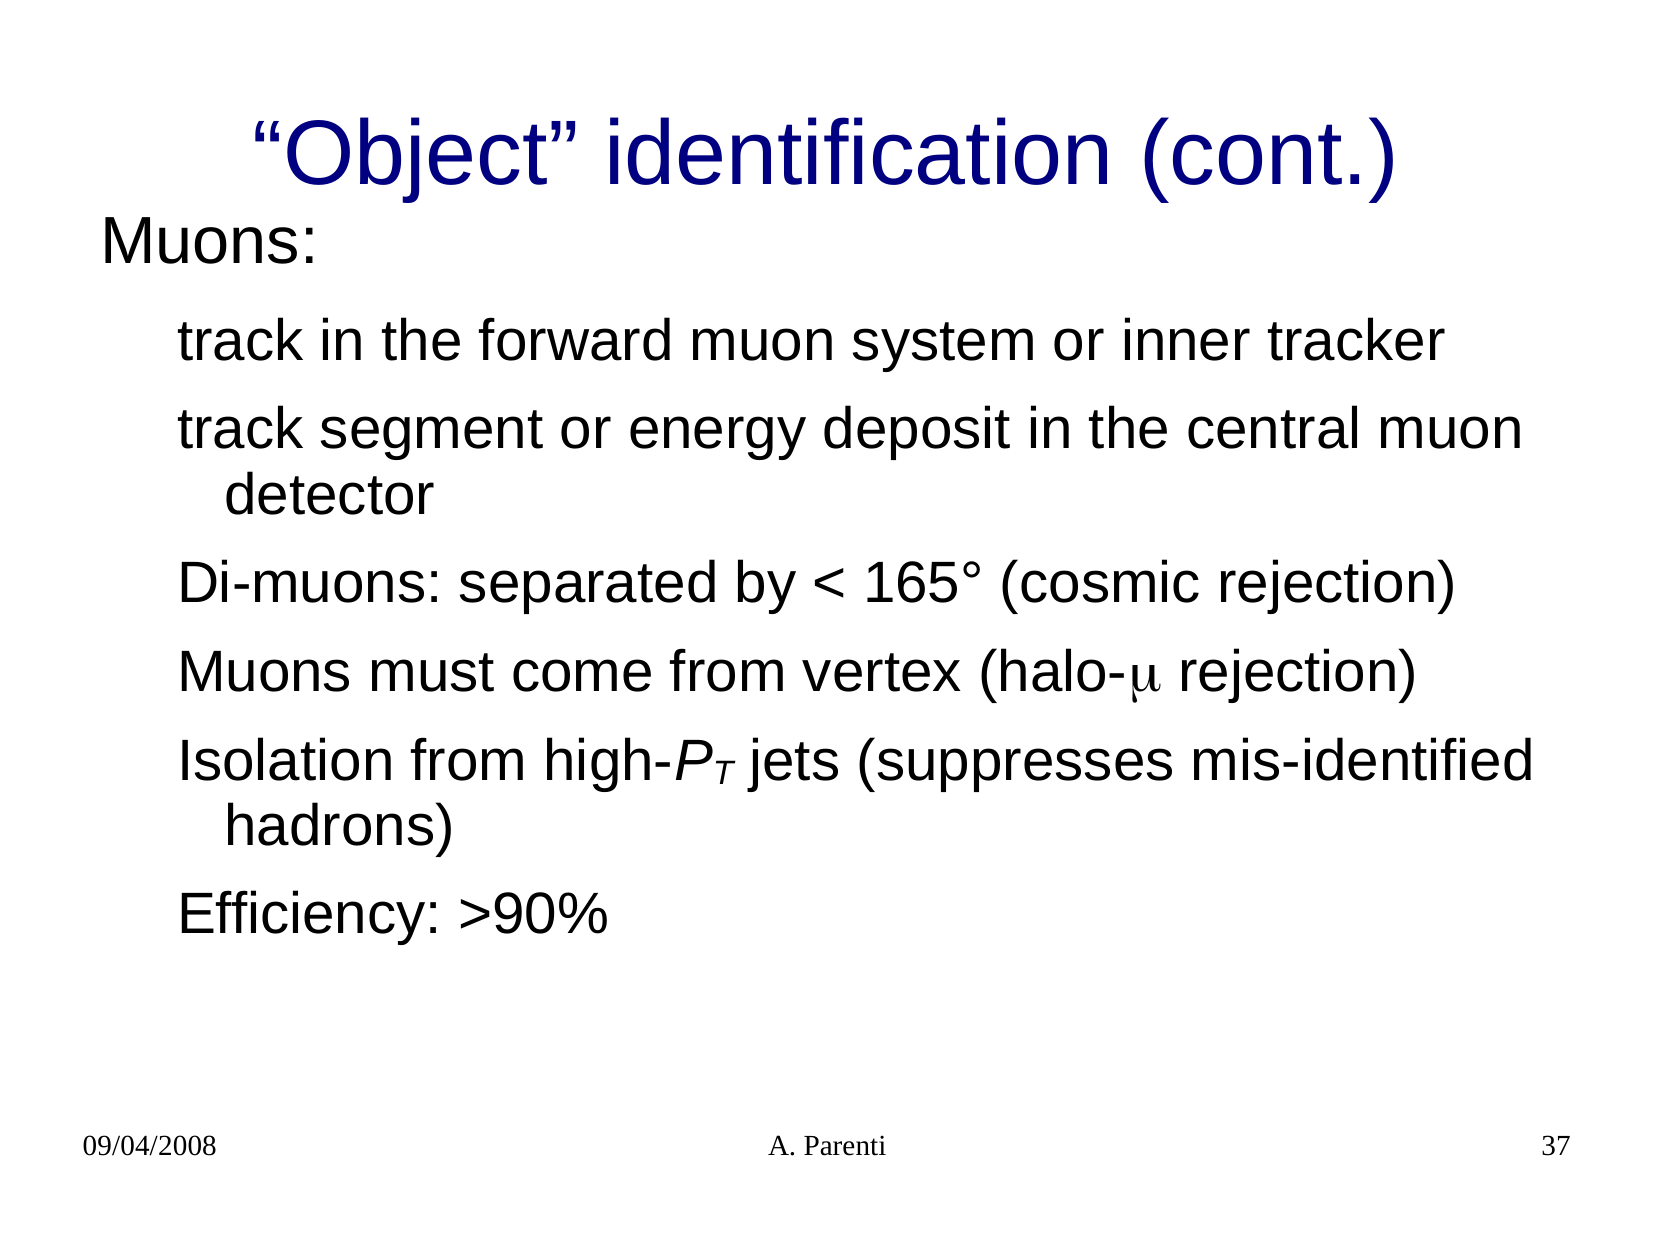

# “Object” identification (cont.)
Muons:
track in the forward muon system or inner tracker
track segment or energy deposit in the central muon detector
Di-muons: separated by < 165° (cosmic rejection)
Muons must come from vertex (halo-m rejection)
Isolation from high-PT jets (suppresses mis-identified hadrons)
Efficiency: >90%
09/04/2008
A. Parenti
37